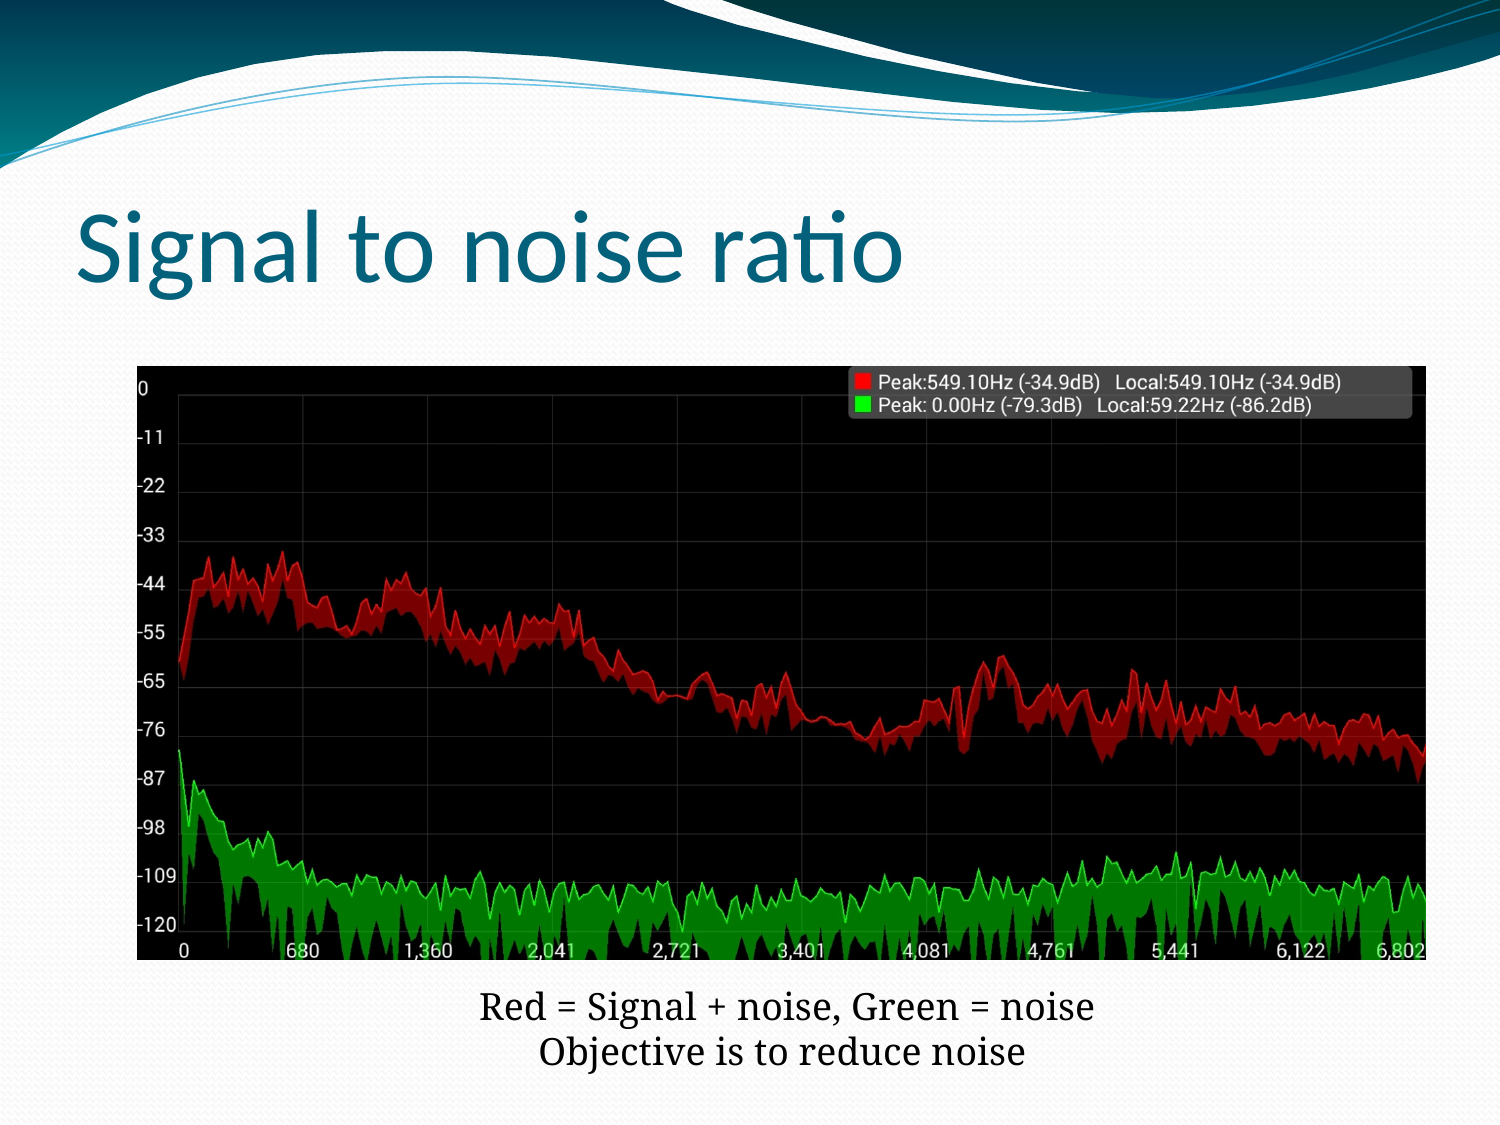

# Signal to noise ratio
Red = Signal + noise, Green = noise
Objective is to reduce noise